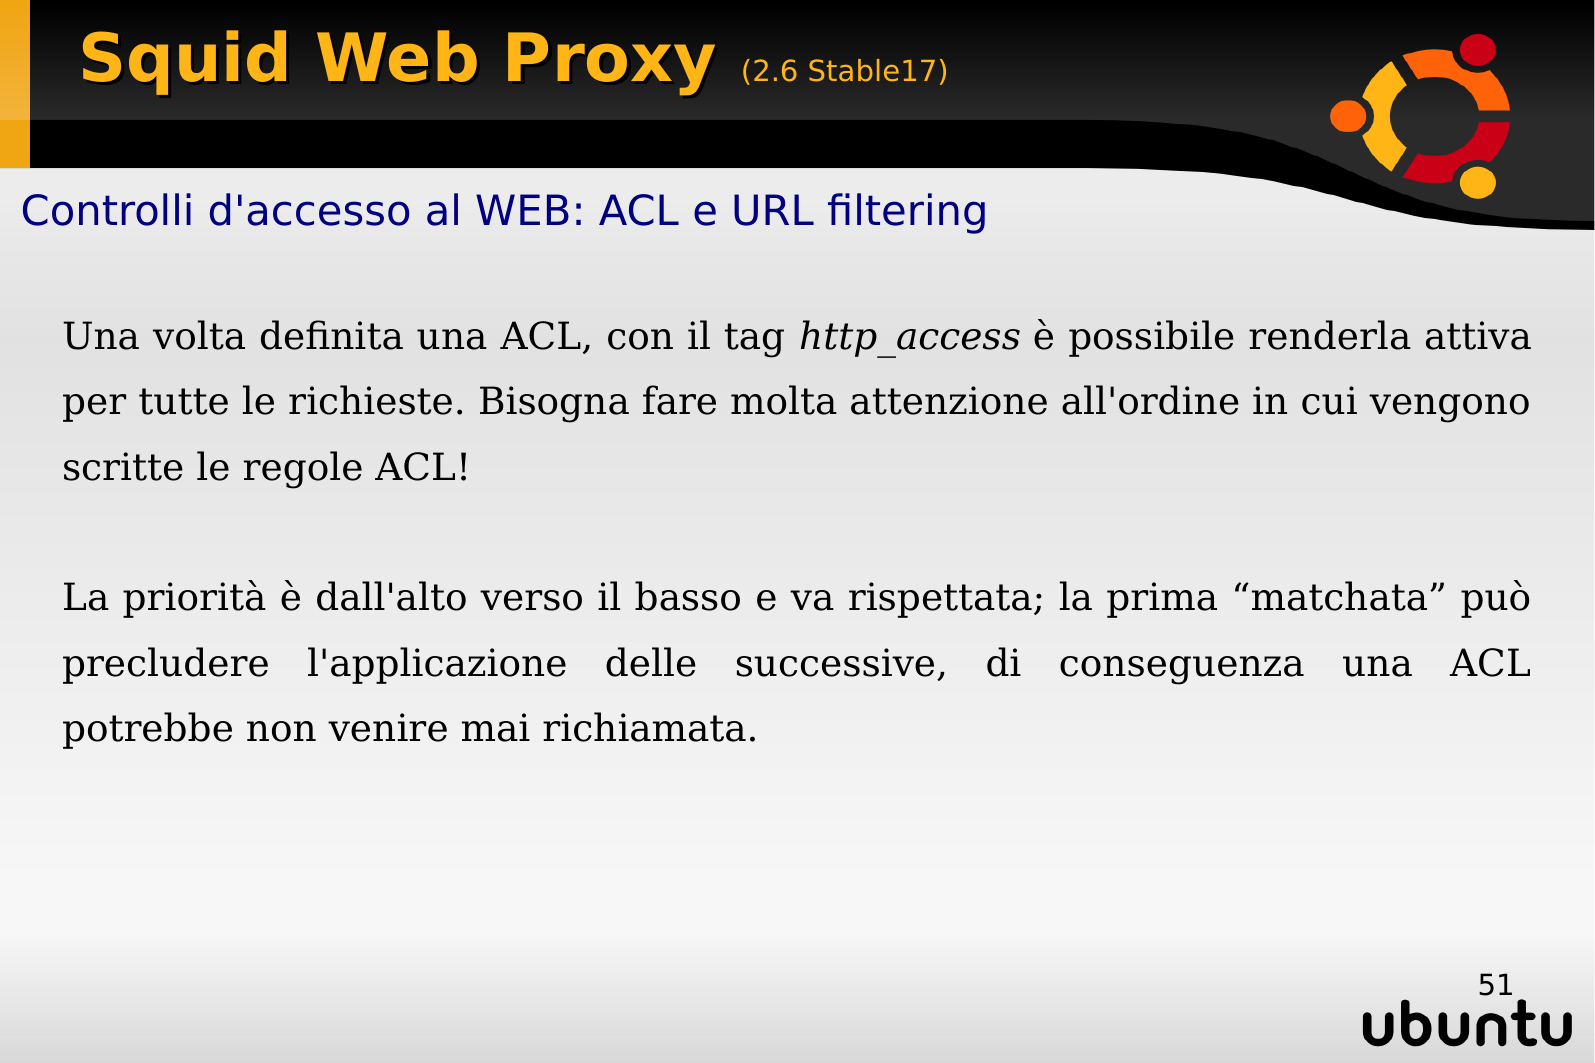

Squid Web Proxy (2.6 Stable17)
Controlli d'accesso al WEB: ACL e URL filtering
Una volta definita una ACL, con il tag http_access è possibile renderla attiva per tutte le richieste. Bisogna fare molta attenzione all'ordine in cui vengono scritte le regole ACL!
La priorità è dall'alto verso il basso e va rispettata; la prima “matchata” può precludere l'applicazione delle successive, di conseguenza una ACL potrebbe non venire mai richiamata.
51